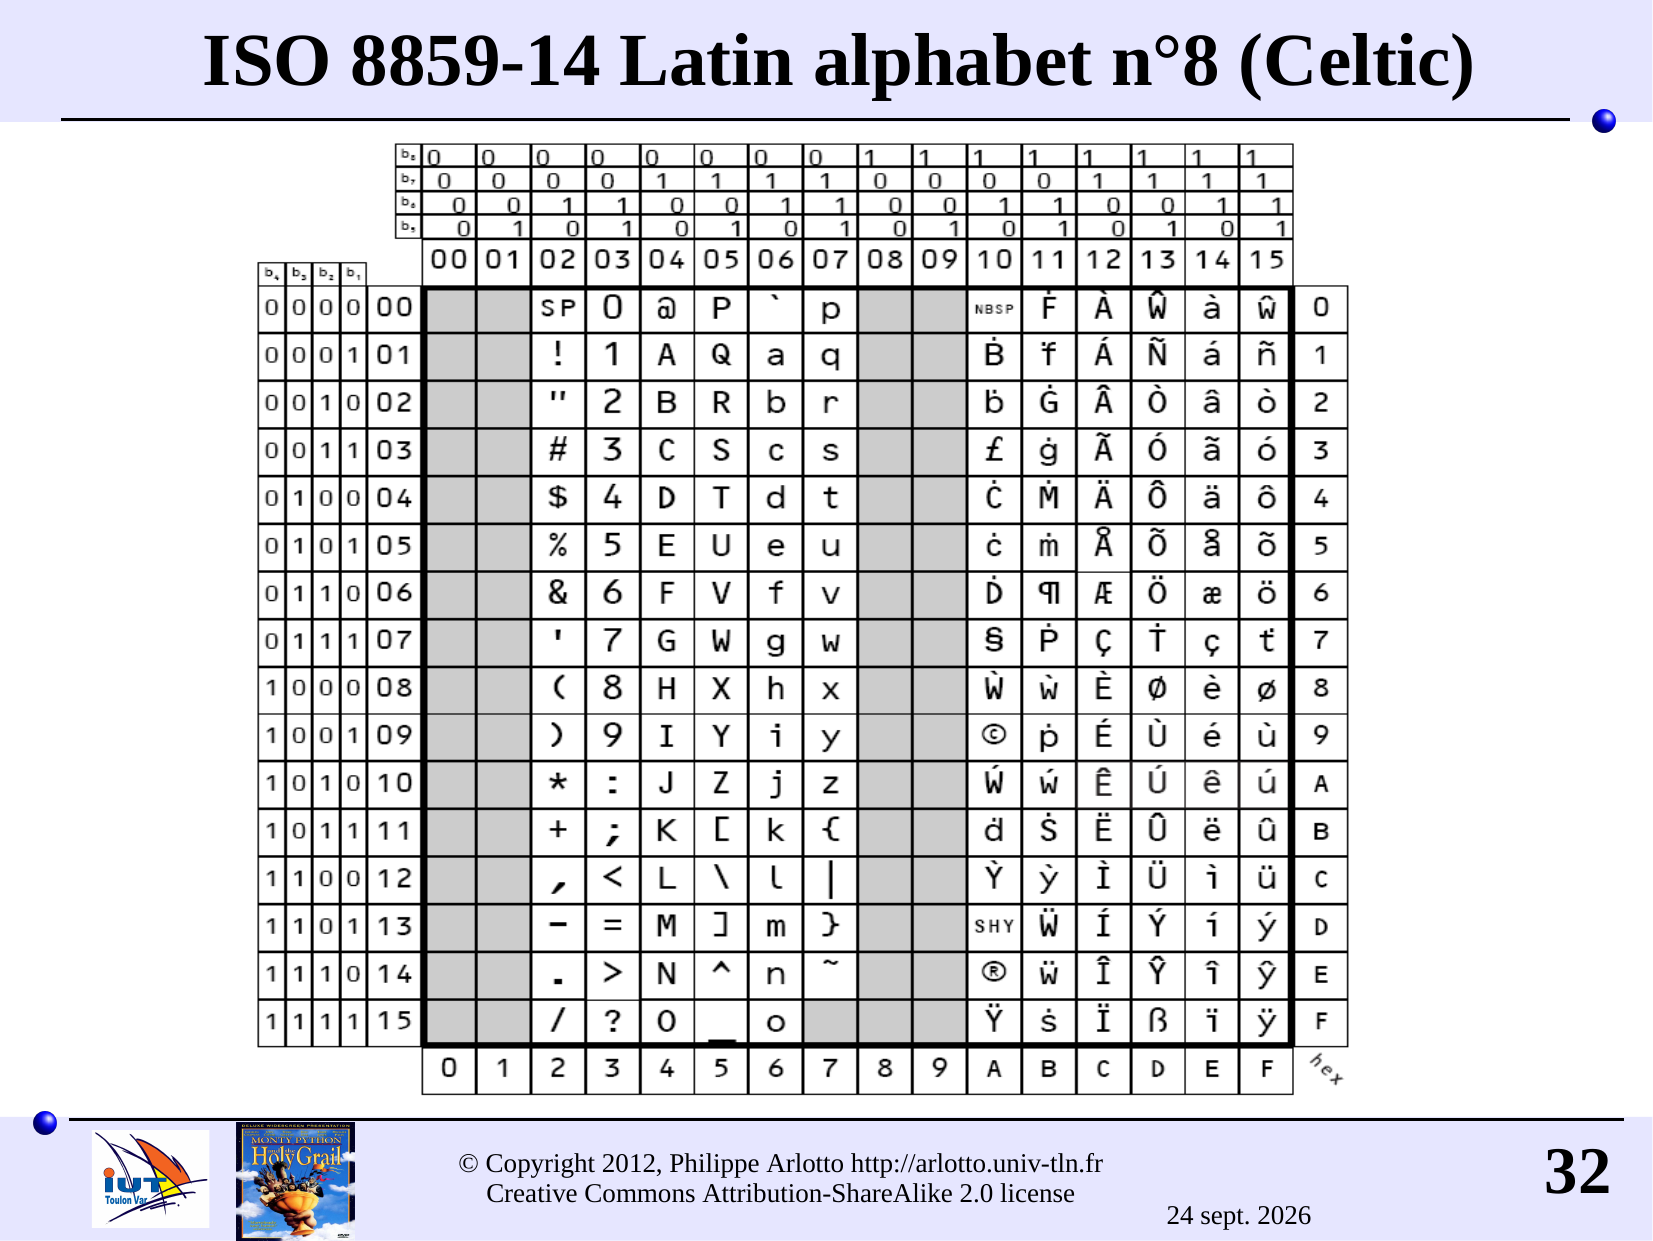

# ISO 8859-14 Latin alphabet n°8 (Celtic)